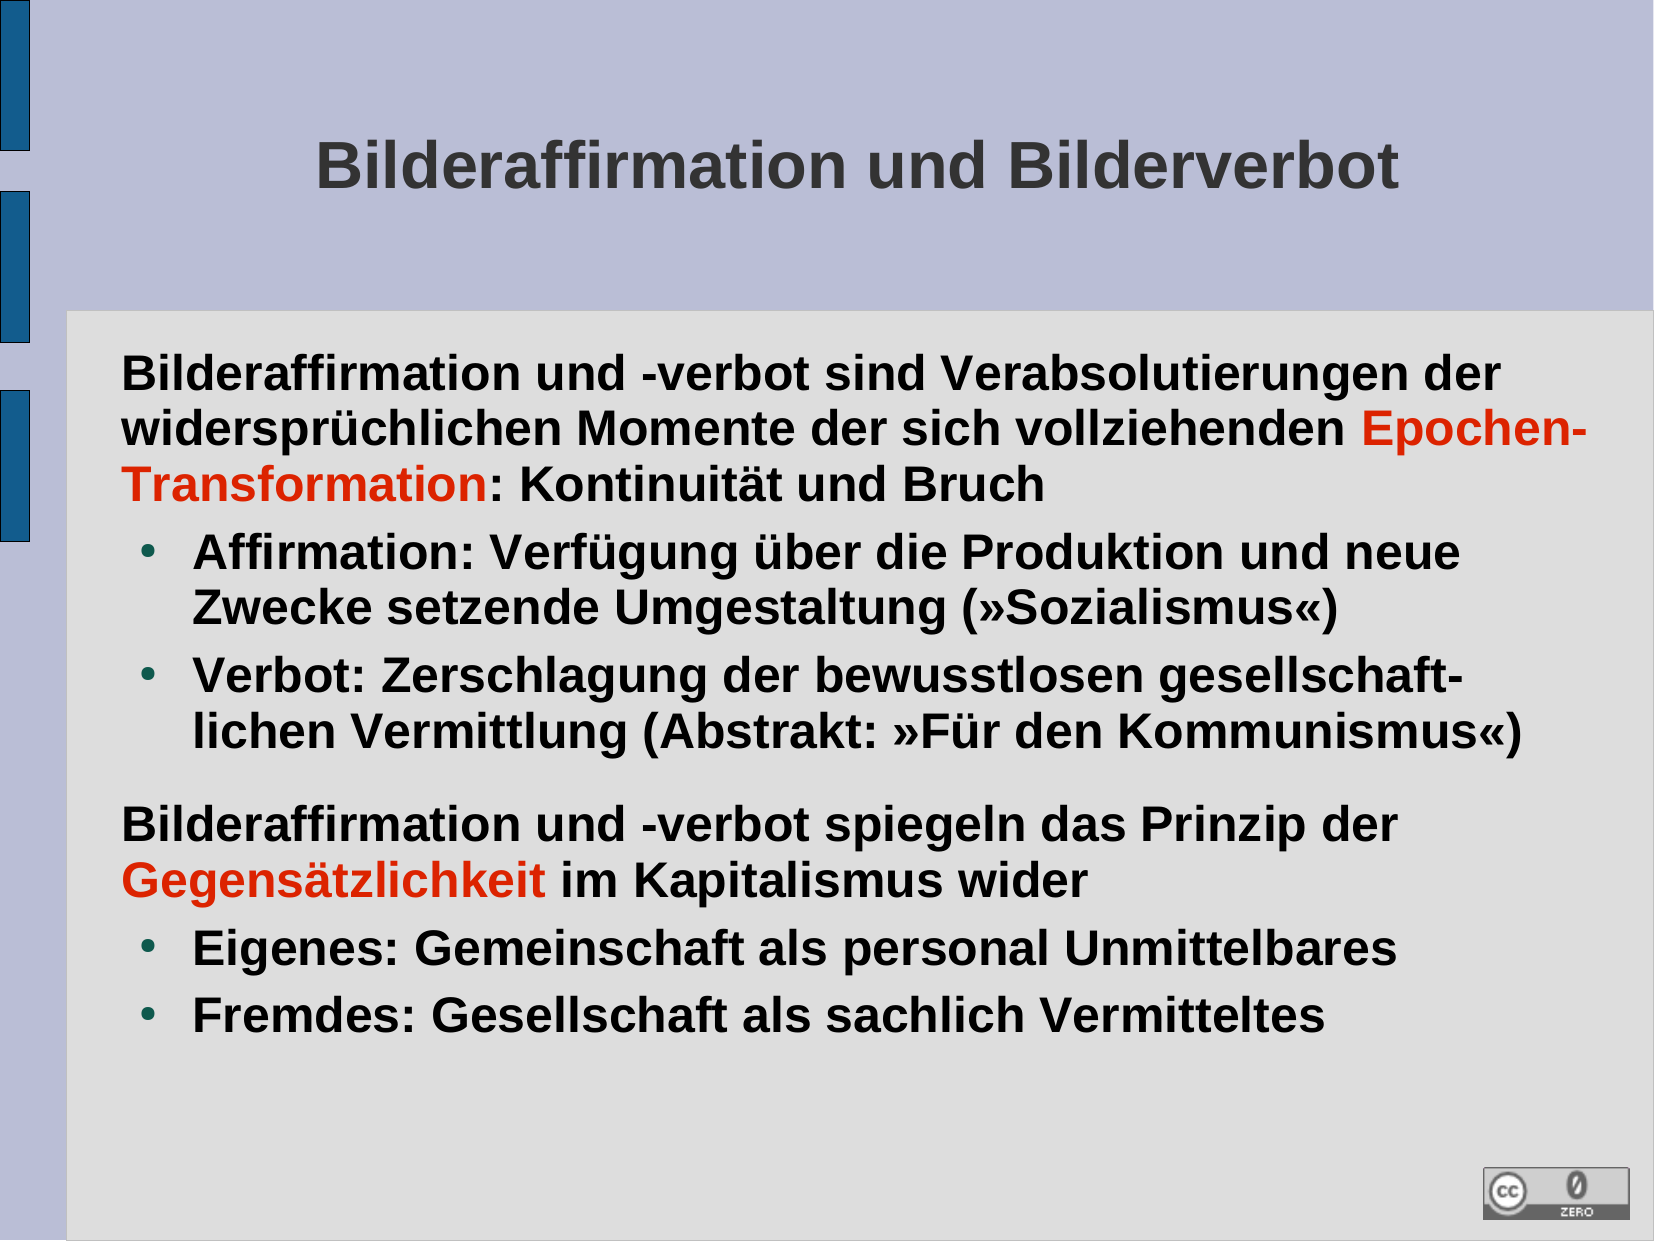

# Bilderaffirmation und Bilderverbot
Bilderaffirmation und -verbot sind Verabsolutierungen der widersprüchlichen Momente der sich vollziehenden Epochen-Transformation: Kontinuität und Bruch
Affirmation: Verfügung über die Produktion und neue Zwecke setzende Umgestaltung (»Sozialismus«)
Verbot: Zerschlagung der bewusstlosen gesellschaft-lichen Vermittlung (Abstrakt: »Für den Kommunismus«)
Bilderaffirmation und -verbot spiegeln das Prinzip der Gegensätzlichkeit im Kapitalismus wider
Eigenes: Gemeinschaft als personal Unmittelbares
Fremdes: Gesellschaft als sachlich Vermitteltes